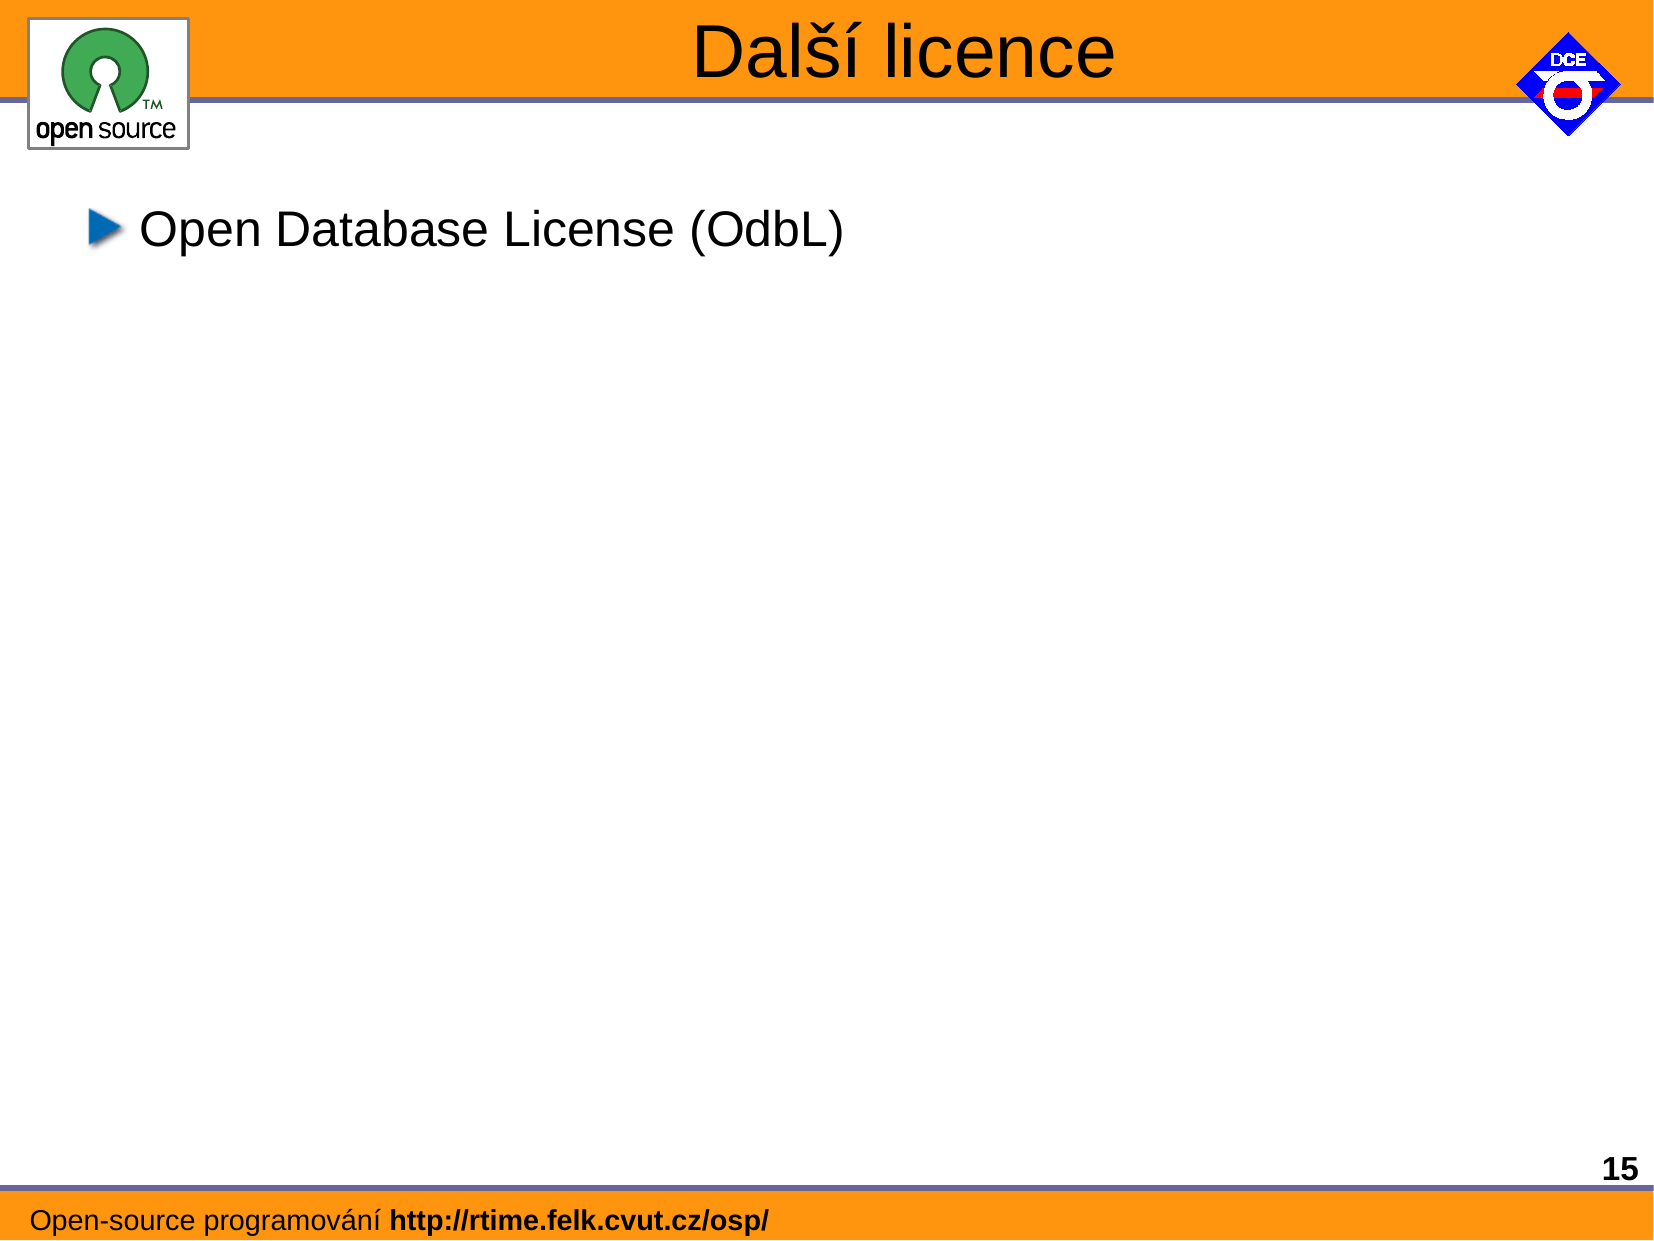

# Další licence
Open Database License (OdbL)